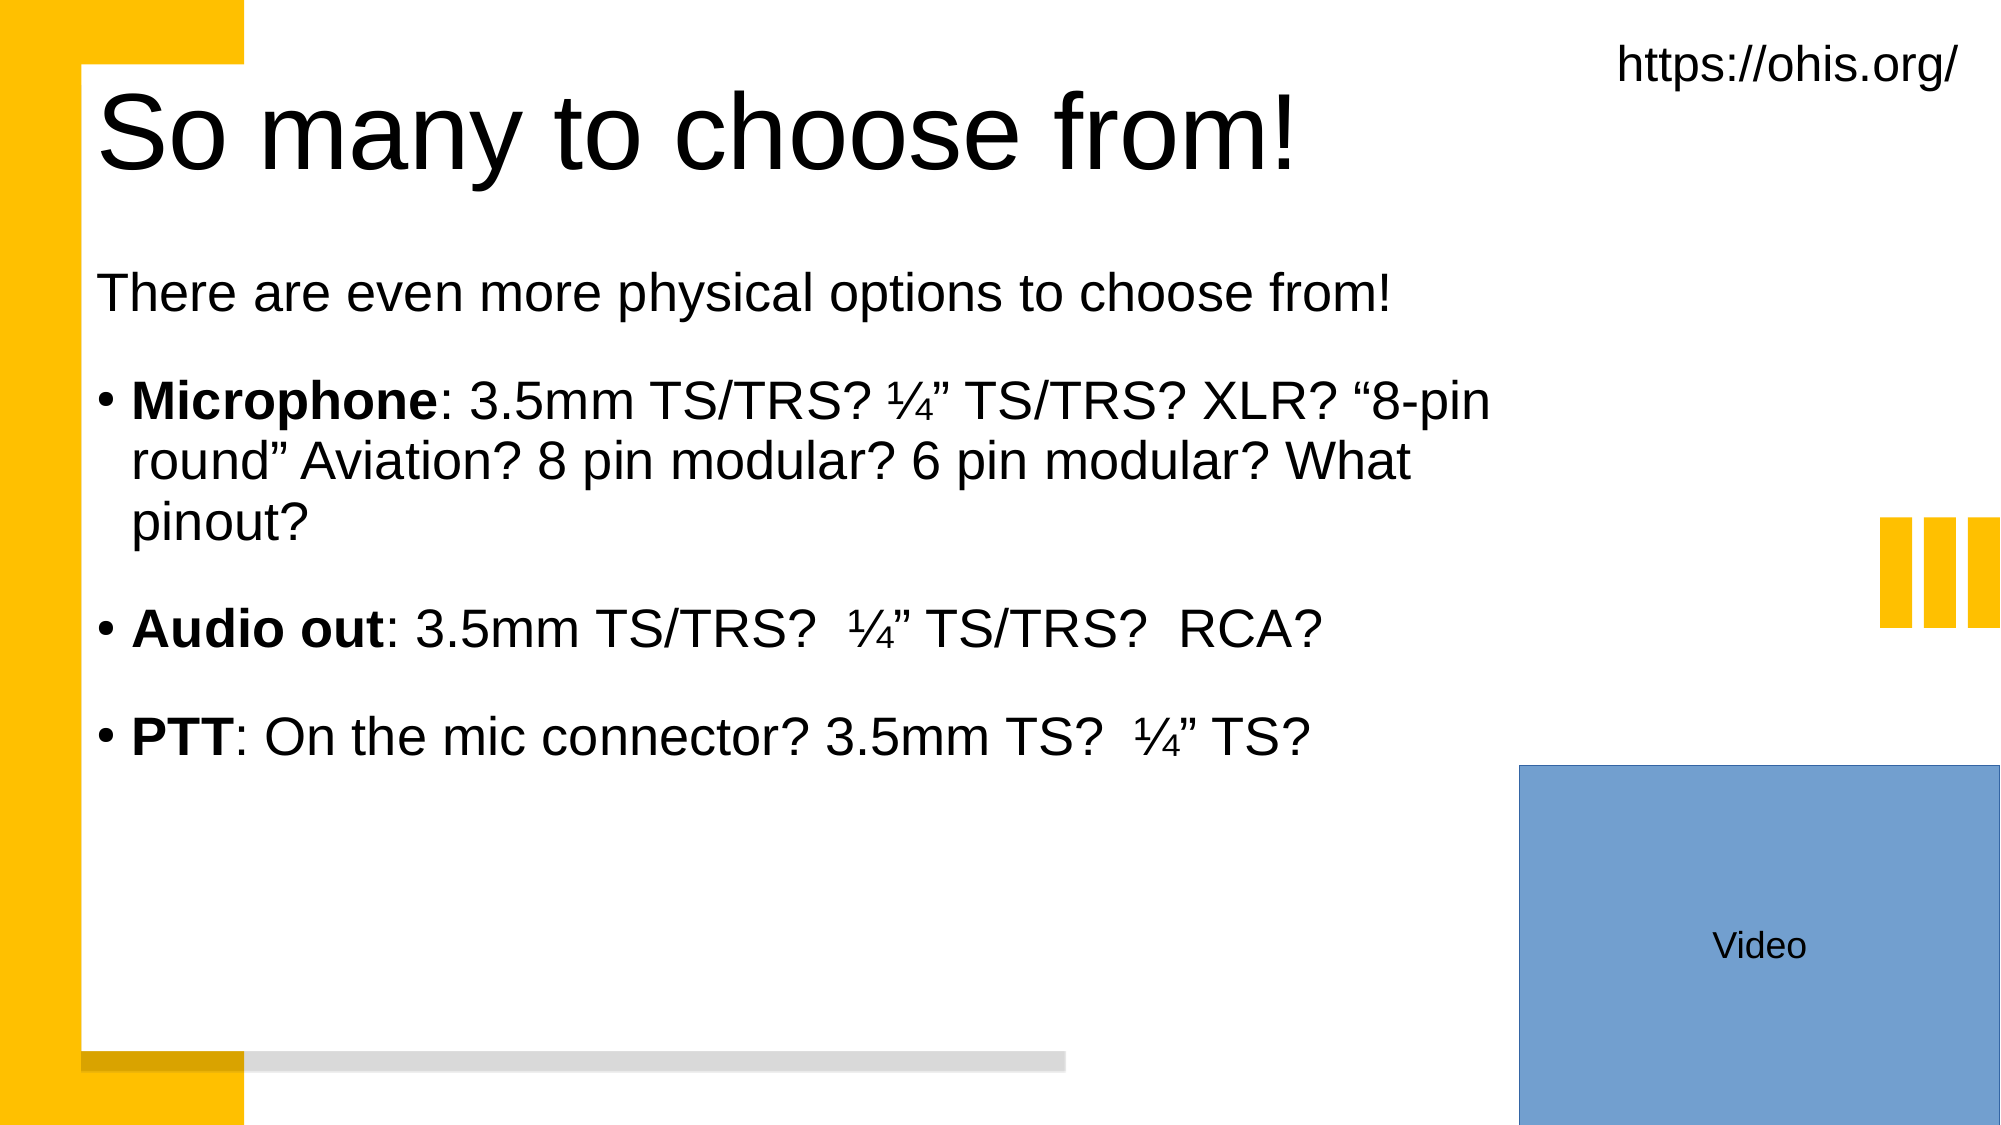

Video
https://ohis.org/
So many to choose from!
There are even more physical options to choose from!
Microphone: 3.5mm TS/TRS? ¼” TS/TRS? XLR? “8-pin round” Aviation? 8 pin modular? 6 pin modular? What pinout?
Audio out: 3.5mm TS/TRS? ¼” TS/TRS? RCA?
PTT: On the mic connector? 3.5mm TS? ¼” TS?